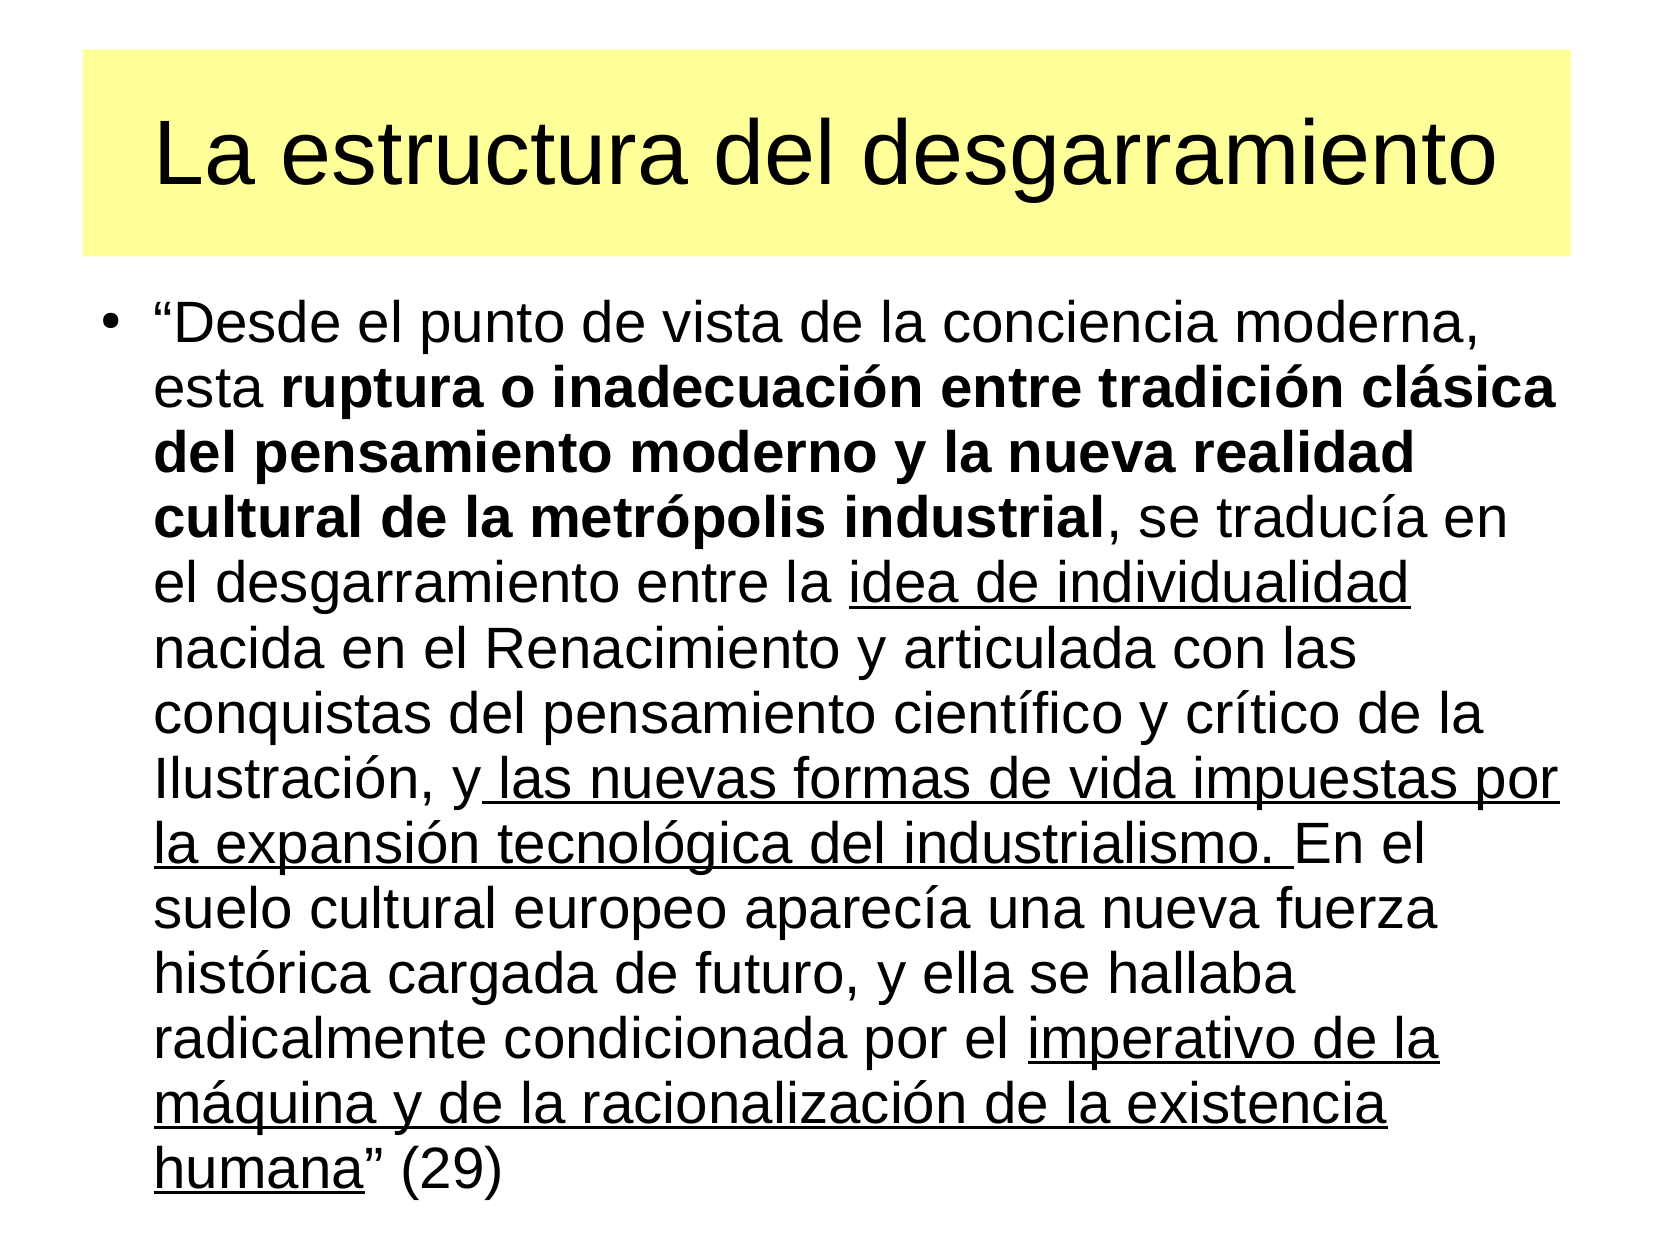

# La estructura del desgarramiento
“Desde el punto de vista de la conciencia moderna, esta ruptura o inadecuación entre tradición clásica del pensamiento moderno y la nueva realidad cultural de la metrópolis industrial, se traducía en el desgarramiento entre la idea de individualidad nacida en el Renacimiento y articulada con las conquistas del pensamiento científico y crítico de la Ilustración, y las nuevas formas de vida impuestas por la expansión tecnológica del industrialismo. En el suelo cultural europeo aparecía una nueva fuerza histórica cargada de futuro, y ella se hallaba radicalmente condicionada por el imperativo de la máquina y de la racionalización de la existencia humana” (29)